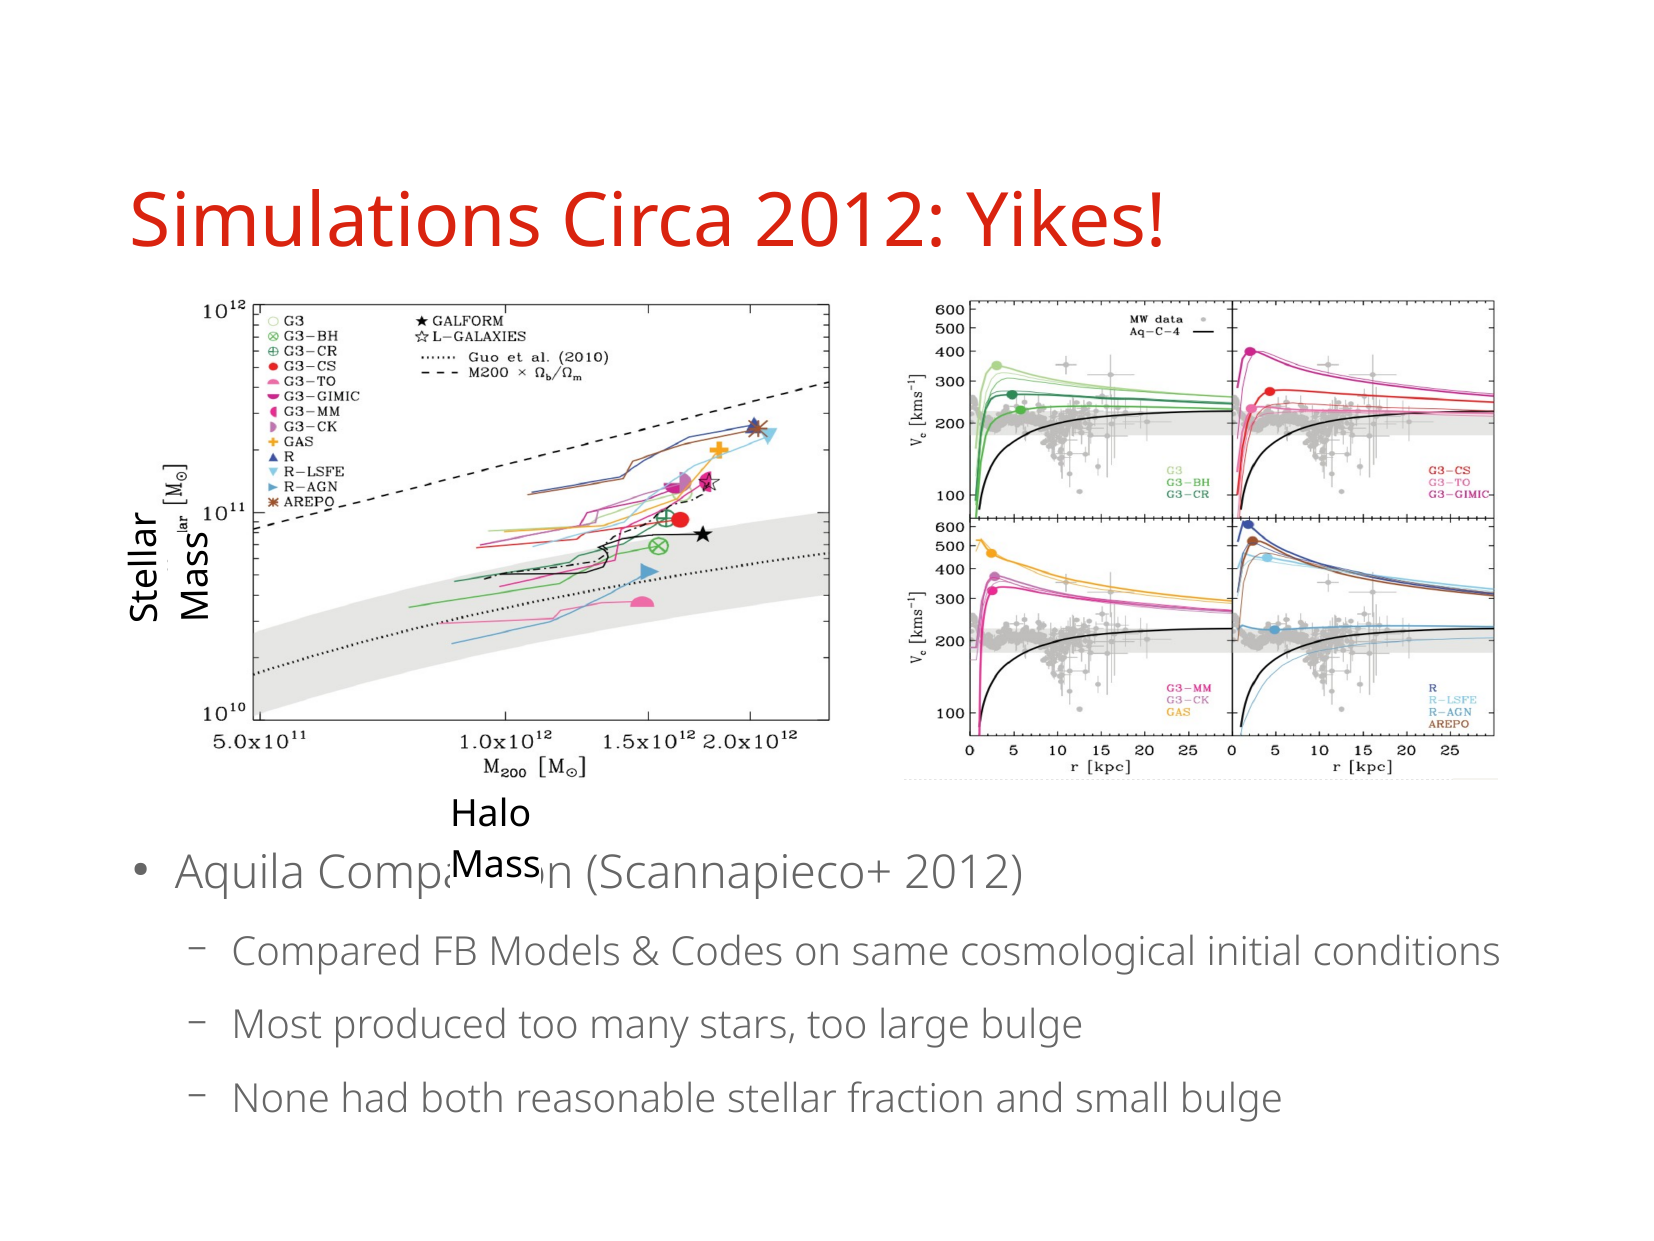

# Simulations Circa 2012: Yikes!
Stellar Mass
Halo Mass
Aquila Comparison (Scannapieco+ 2012)
Compared FB Models & Codes on same cosmological initial conditions
Most produced too many stars, too large bulge
None had both reasonable stellar fraction and small bulge